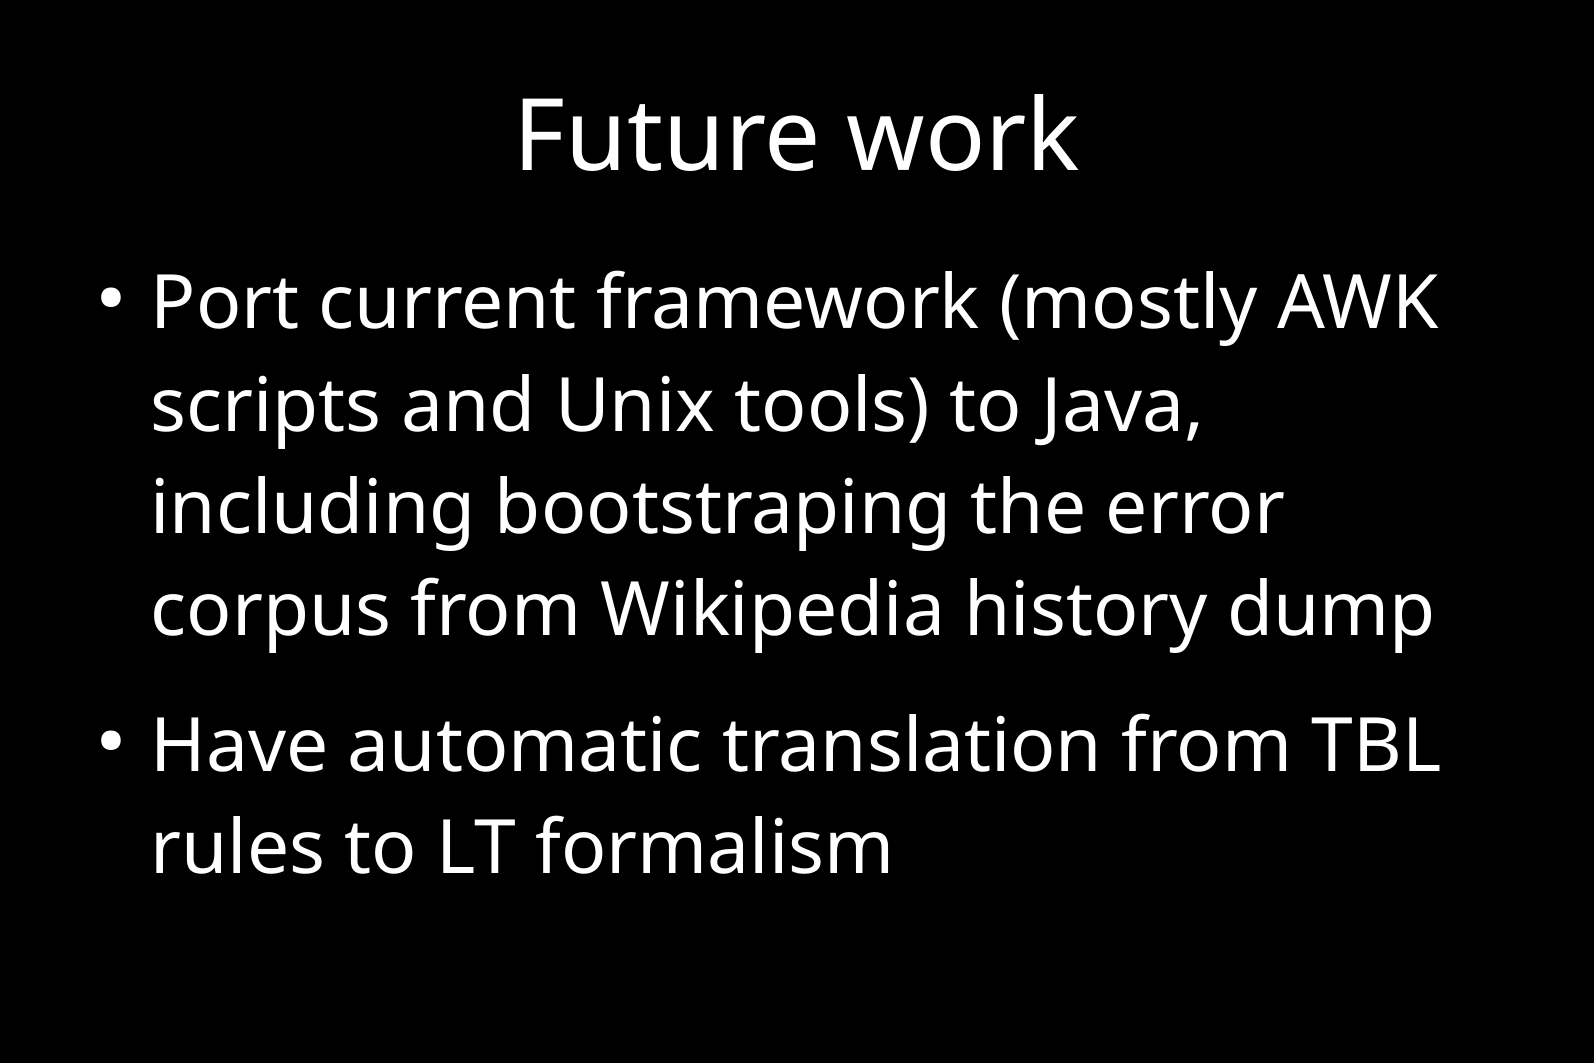

# Future work
Port current framework (mostly AWK scripts and Unix tools) to Java, including bootstraping the error corpus from Wikipedia history dump
Have automatic translation from TBL rules to LT formalism